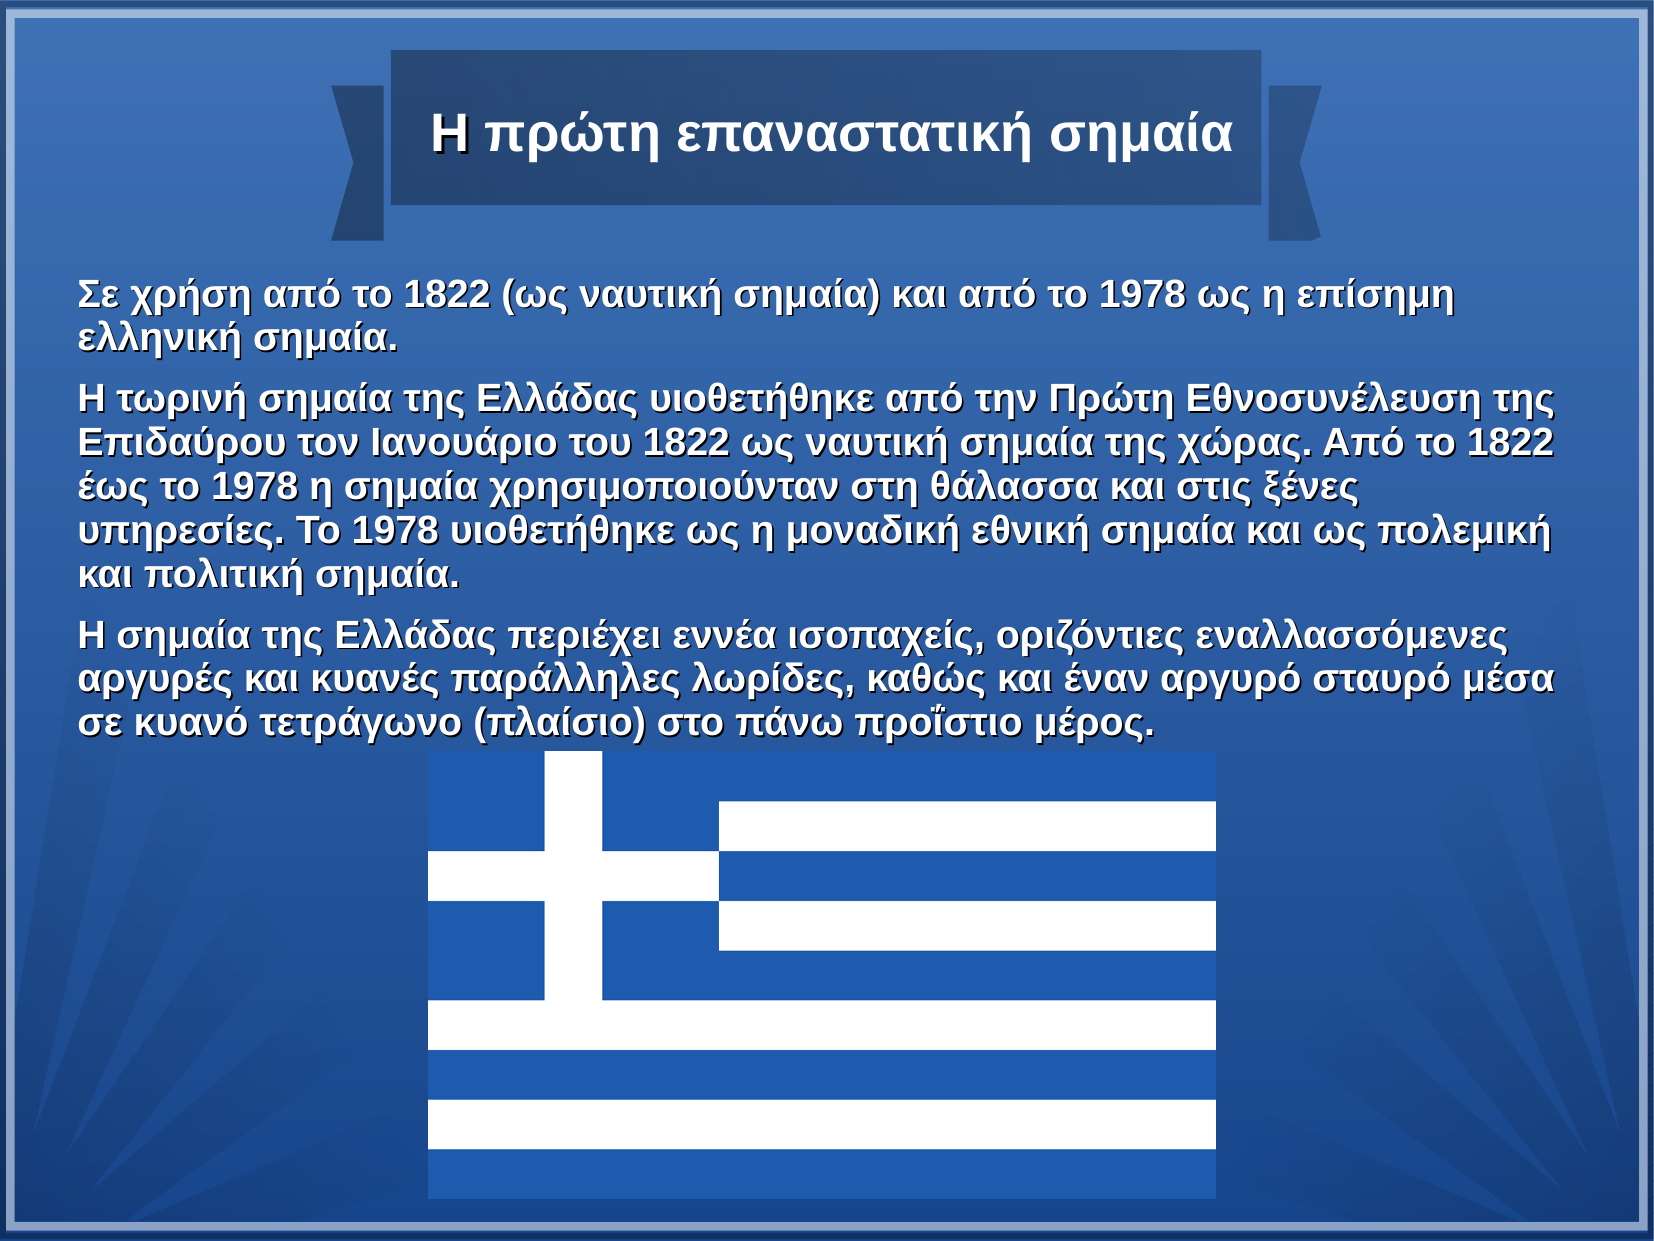

Η πρώτη επαναστατική σημαία
# Σε χρήση από το 1822 (ως ναυτική σημαία) και από το 1978 ως η επίσημη ελληνική σημαία.
Η τωρινή σημαία της Ελλάδας υιοθετήθηκε από την Πρώτη Εθνοσυνέλευση της Επιδαύρου τον Ιανουάριο του 1822 ως ναυτική σημαία της χώρας. Από το 1822 έως το 1978 η σημαία χρησιμοποιούνταν στη θάλασσα και στις ξένες υπηρεσίες. Το 1978 υιοθετήθηκε ως η μοναδική εθνική σημαία και ως πολεμική και πολιτική σημαία.
Η σημαία της Ελλάδας περιέχει εννέα ισοπαχείς, οριζόντιες εναλλασσόμενες αργυρές και κυανές παράλληλες λωρίδες, καθώς και έναν αργυρό σταυρό μέσα σε κυανό τετράγωνο (πλαίσιο) στο πάνω προΐστιο μέρος.